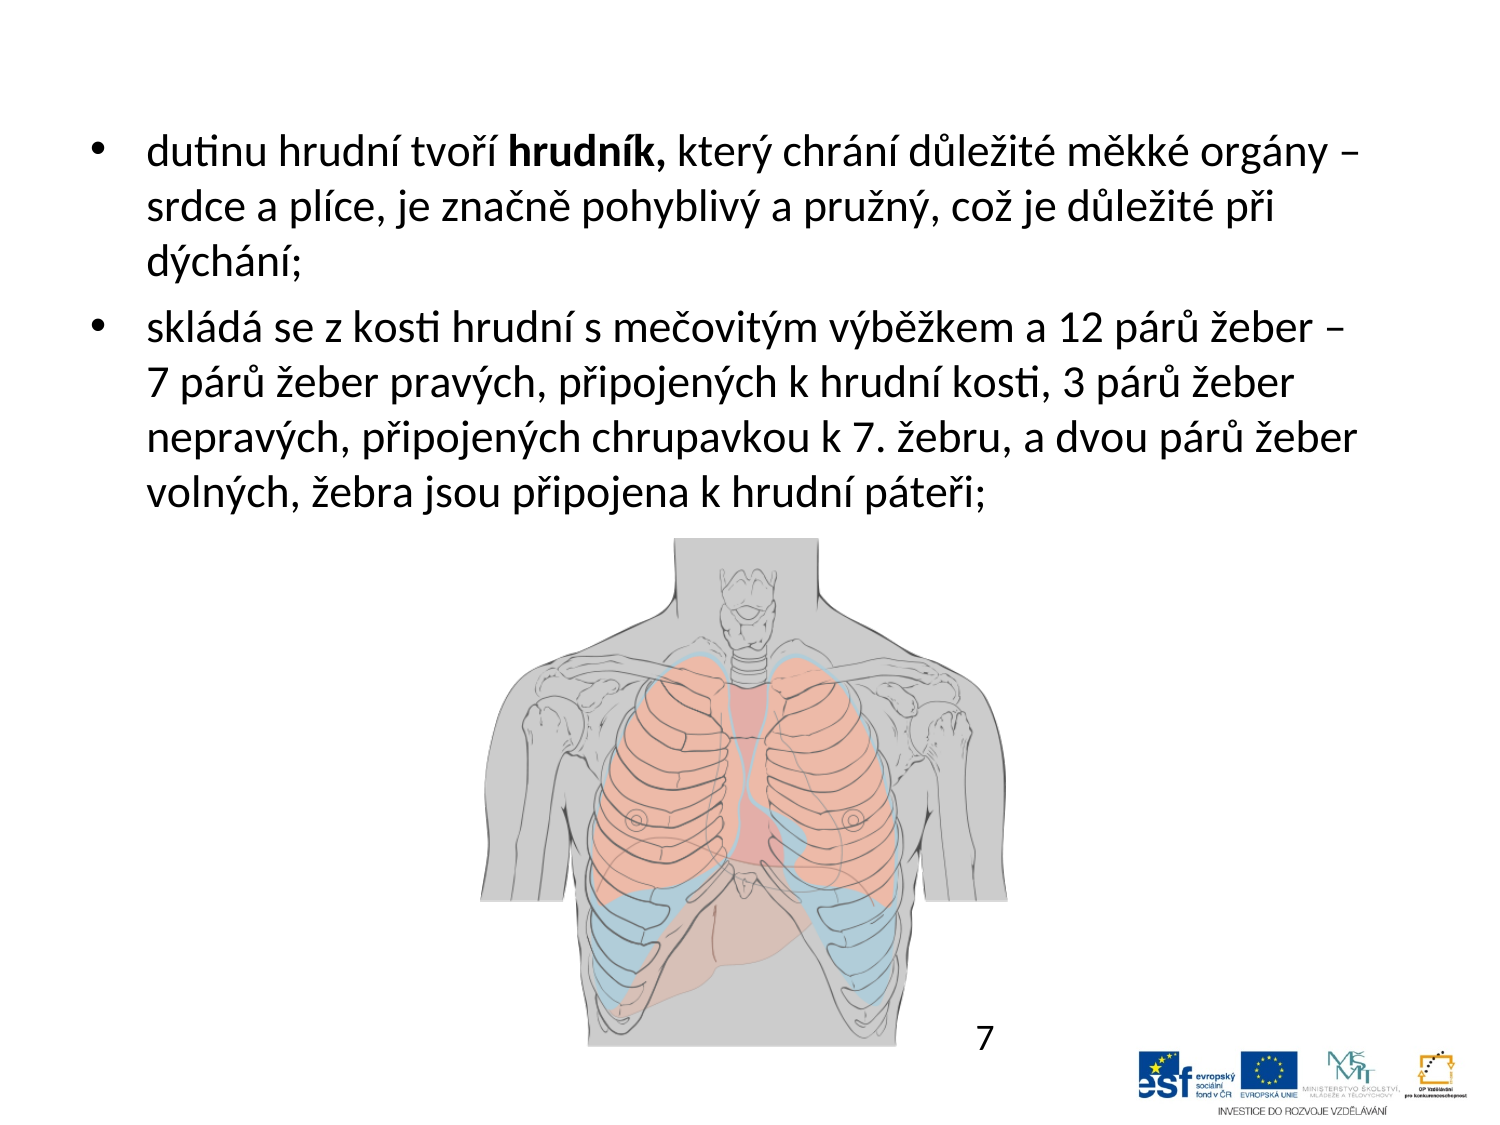

# dutinu hrudní tvoří hrudník, který chrání důležité měkké orgány – srdce a plíce, je značně pohyblivý a pružný, což je důležité při dýchání;
skládá se z kosti hrudní s mečovitým výběžkem a 12 párů žeber –
7 párů žeber pravých, připojených k hrudní kosti, 3 párů žeber nepravých, připojených chrupavkou k 7. žebru, a dvou párů žeber volných, žebra jsou připojena k hrudní páteři;
7